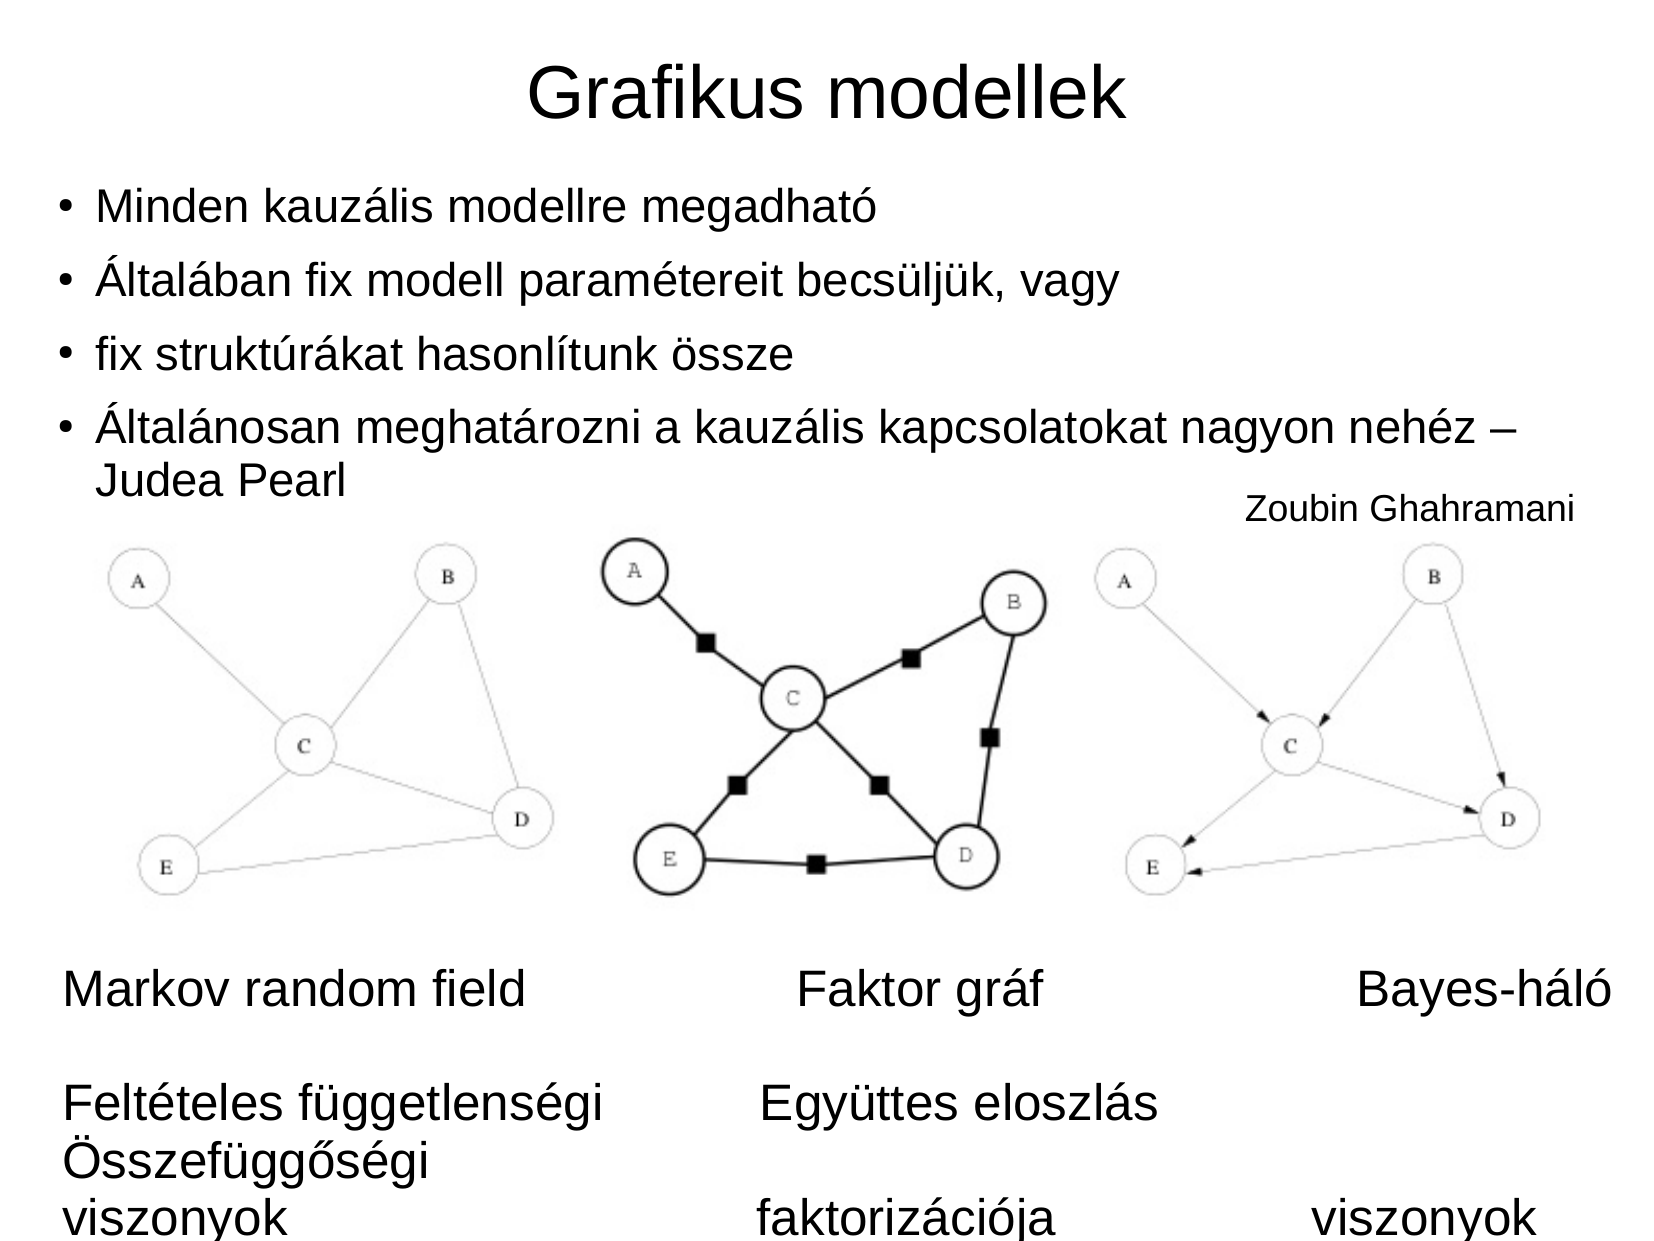

# Grafikus modellek
Minden kauzális modellre megadható
Általában fix modell paramétereit becsüljük, vagy
fix struktúrákat hasonlítunk össze
Általánosan meghatározni a kauzális kapcsolatokat nagyon nehéz – Judea Pearl
Zoubin Ghahramani
Markov random field Faktor gráf Bayes-háló
Feltételes függetlenségi Együttes eloszlás Összefüggőségi
viszonyok faktorizációja viszonyok